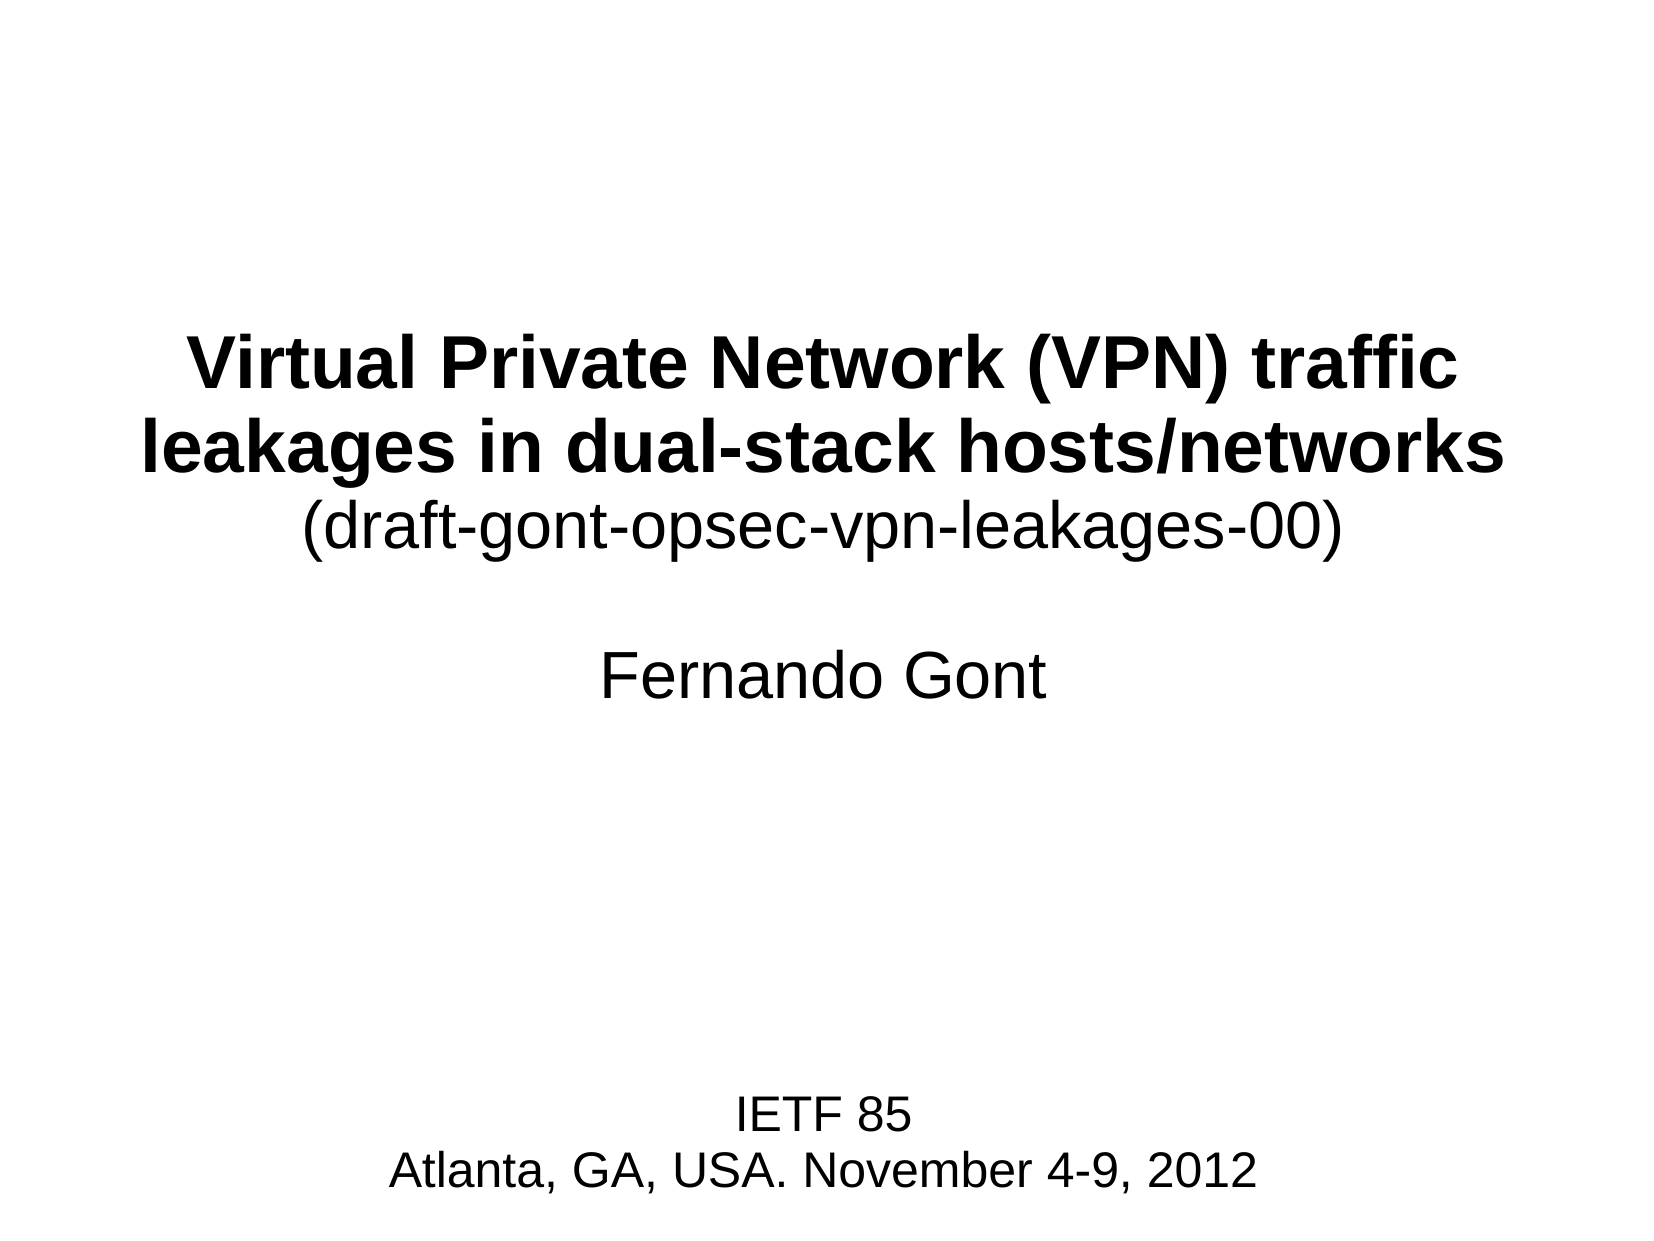

# Virtual Private Network (VPN) traffic leakages in dual-stack hosts/networks
(draft-gont-opsec-vpn-leakages-00)
Fernando Gont
IETF 85
Atlanta, GA, USA. November 4-9, 2012